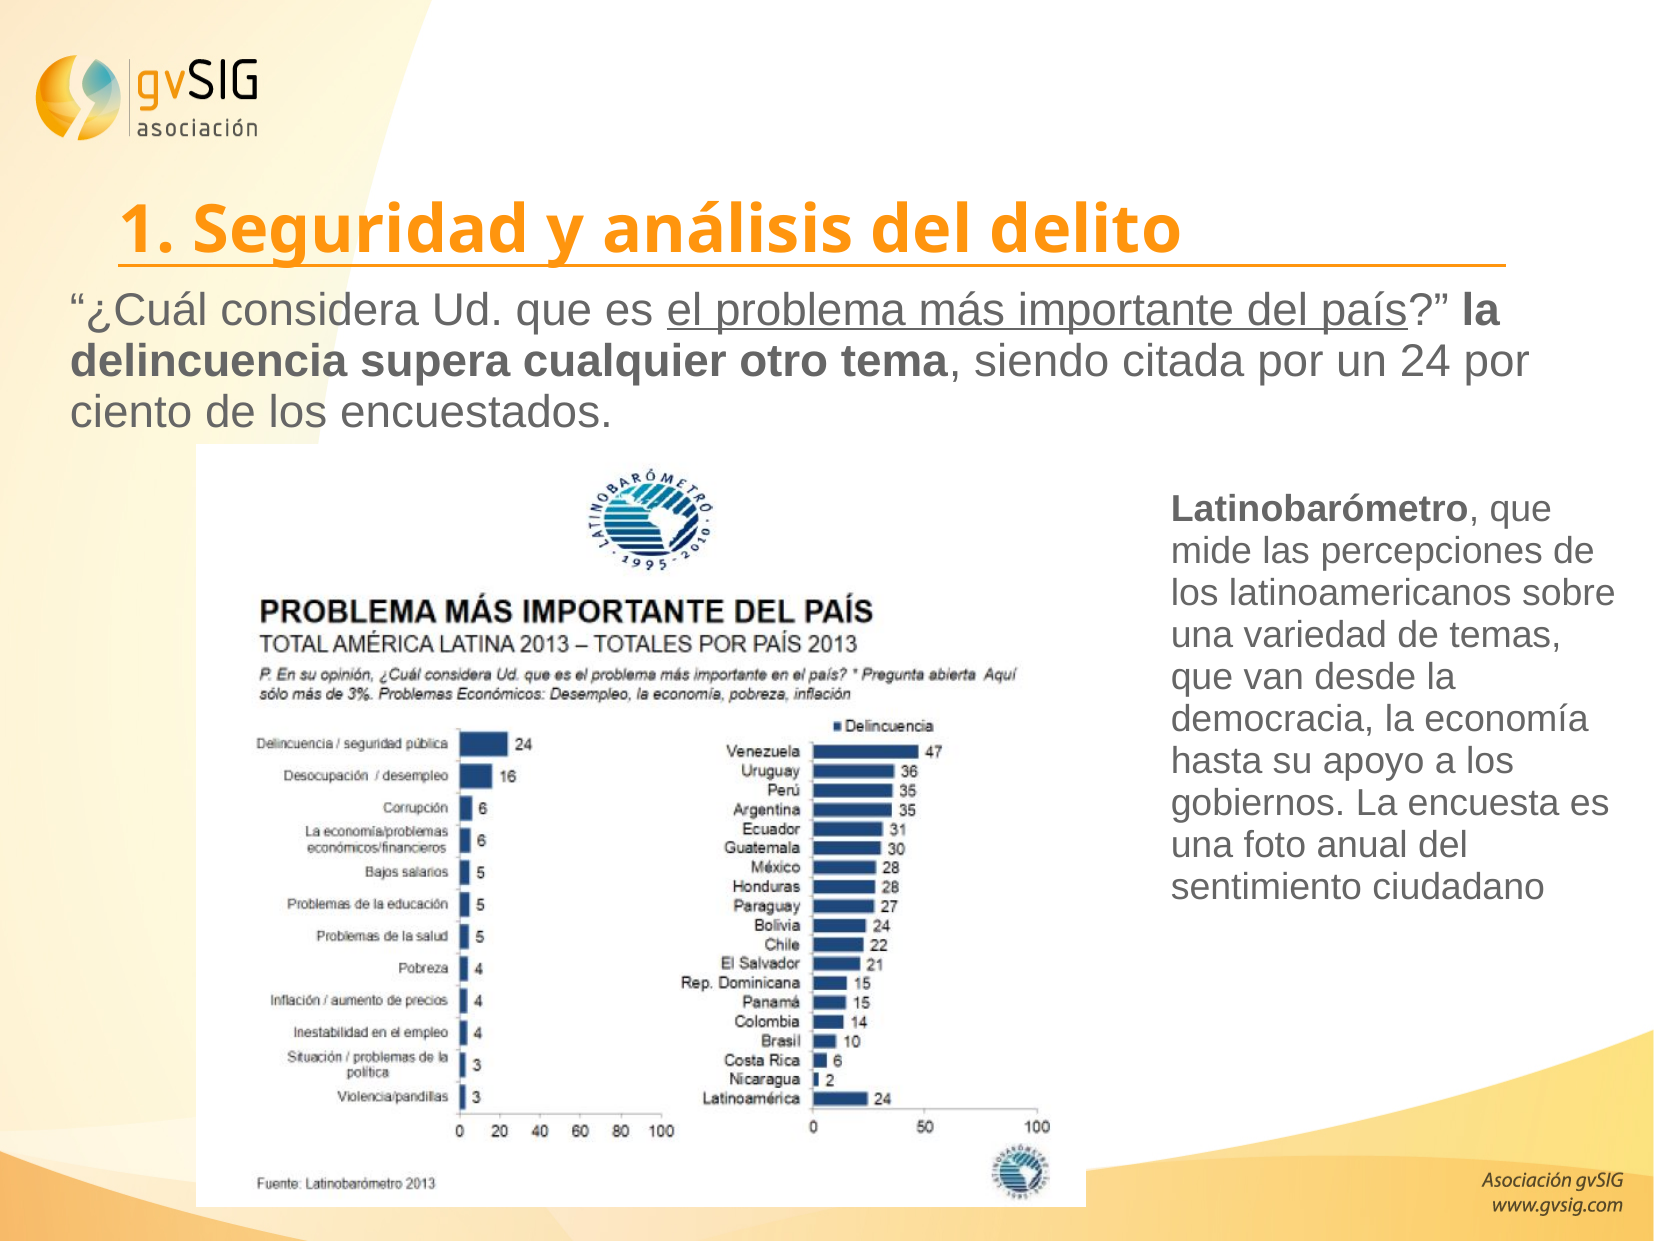

# 1. Seguridad y análisis del delito
“¿Cuál considera Ud. que es el problema más importante del país?” la delincuencia supera cualquier otro tema, siendo citada por un 24 por ciento de los encuestados.
Latinobarómetro, que mide las percepciones de los latinoamericanos sobre una variedad de temas, que van desde la democracia, la economía hasta su apoyo a los gobiernos. La encuesta es una foto anual del sentimiento ciudadano